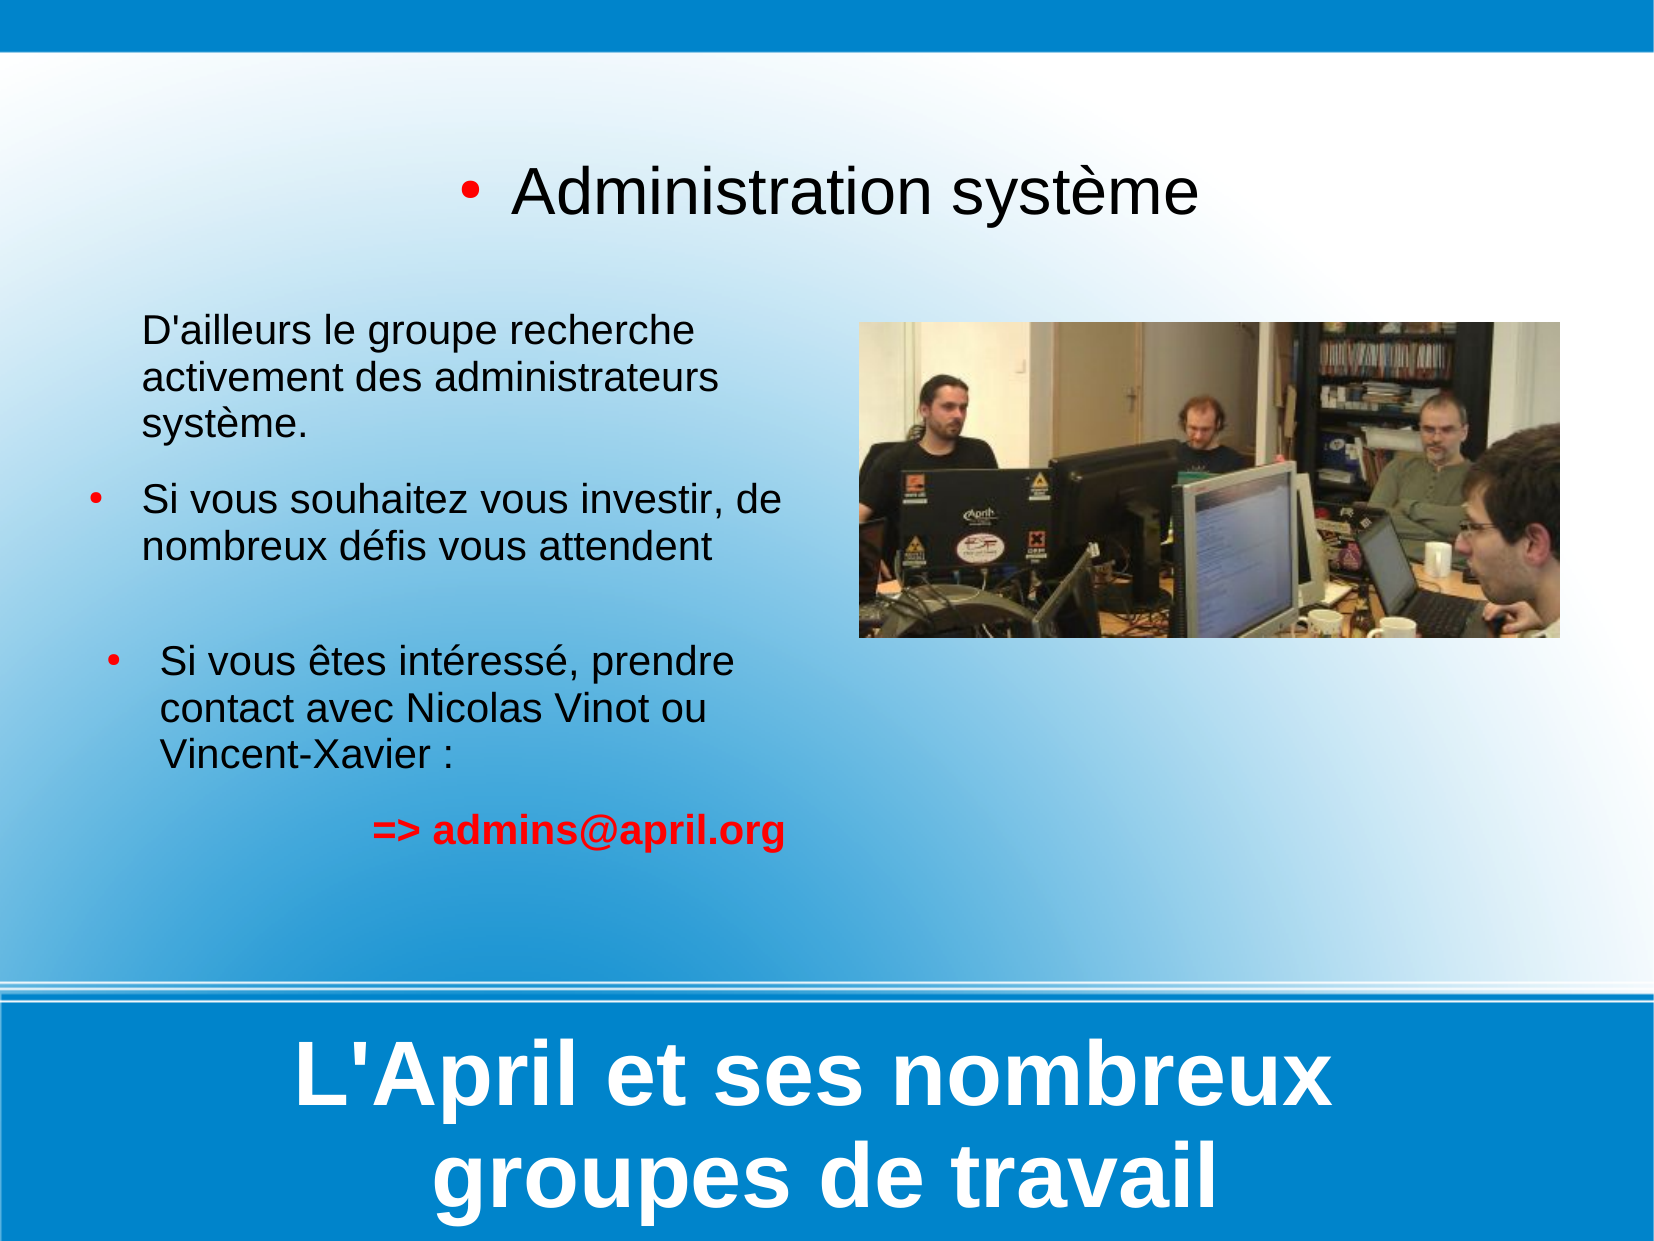

Administration système
D'ailleurs le groupe recherche activement des administrateurs système.
Si vous souhaitez vous investir, de nombreux défis vous attendent
Si vous êtes intéressé, prendre contact avec Nicolas Vinot ou Vincent-Xavier :
=> admins@april.org
# L'April et ses nombreux groupes de travail